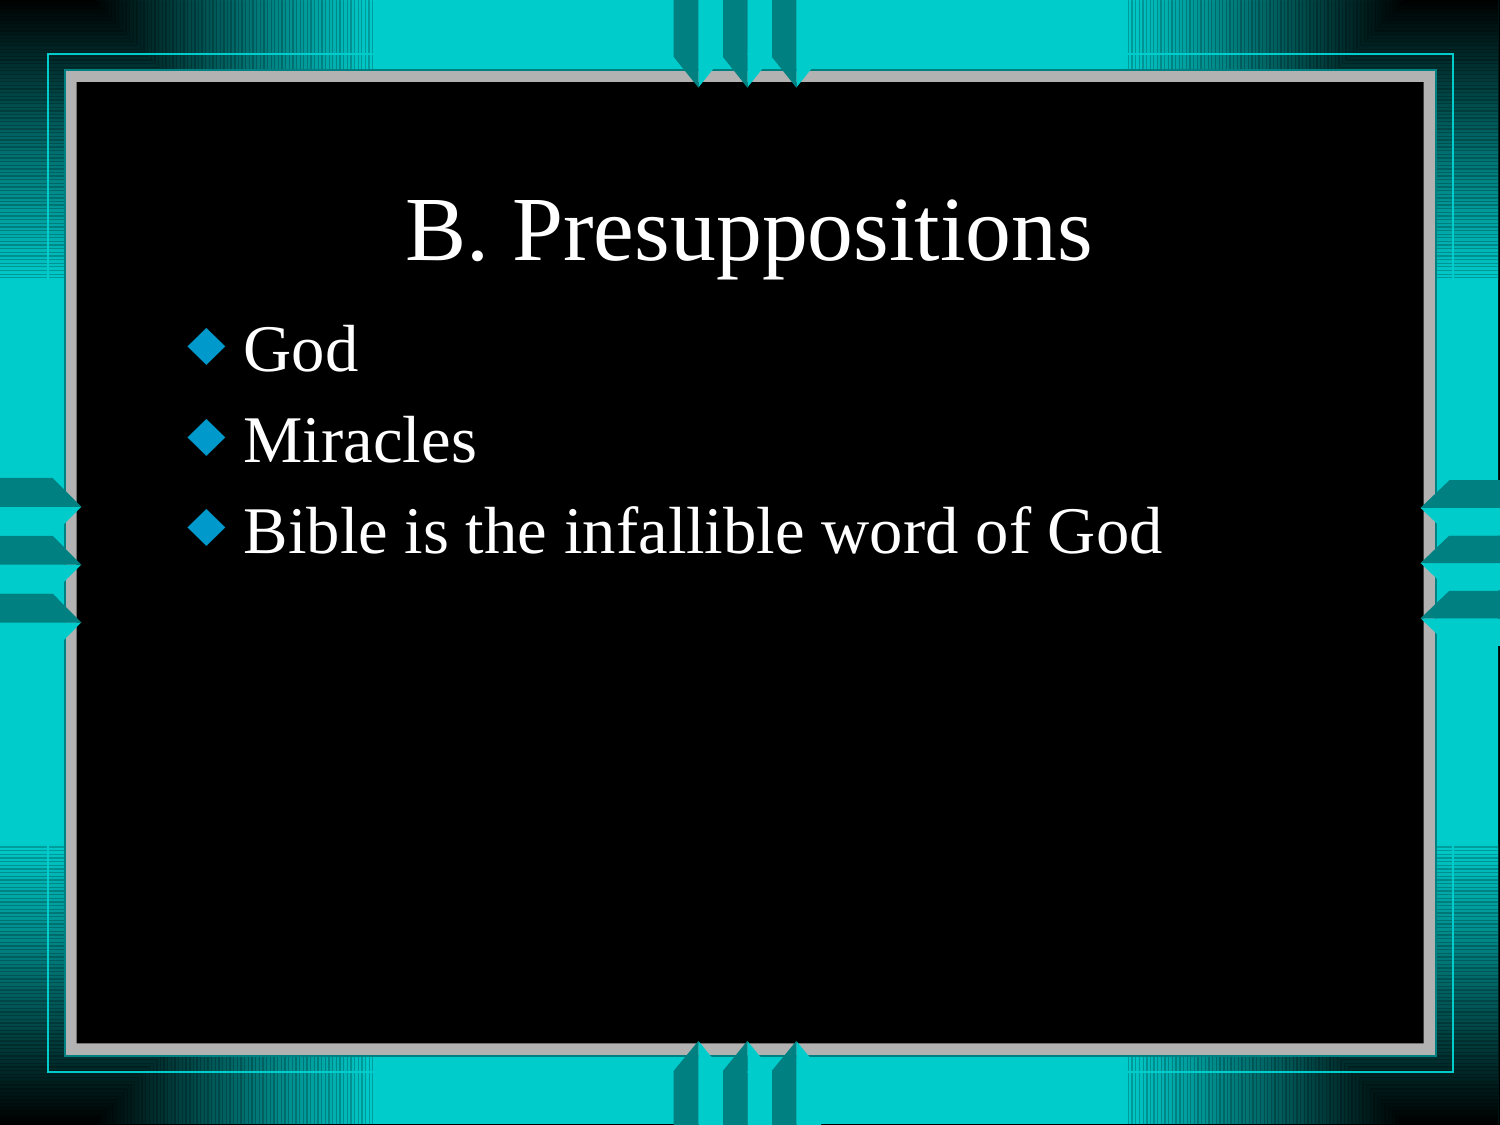

# B. Presuppositions
God
Miracles
Bible is the infallible word of God